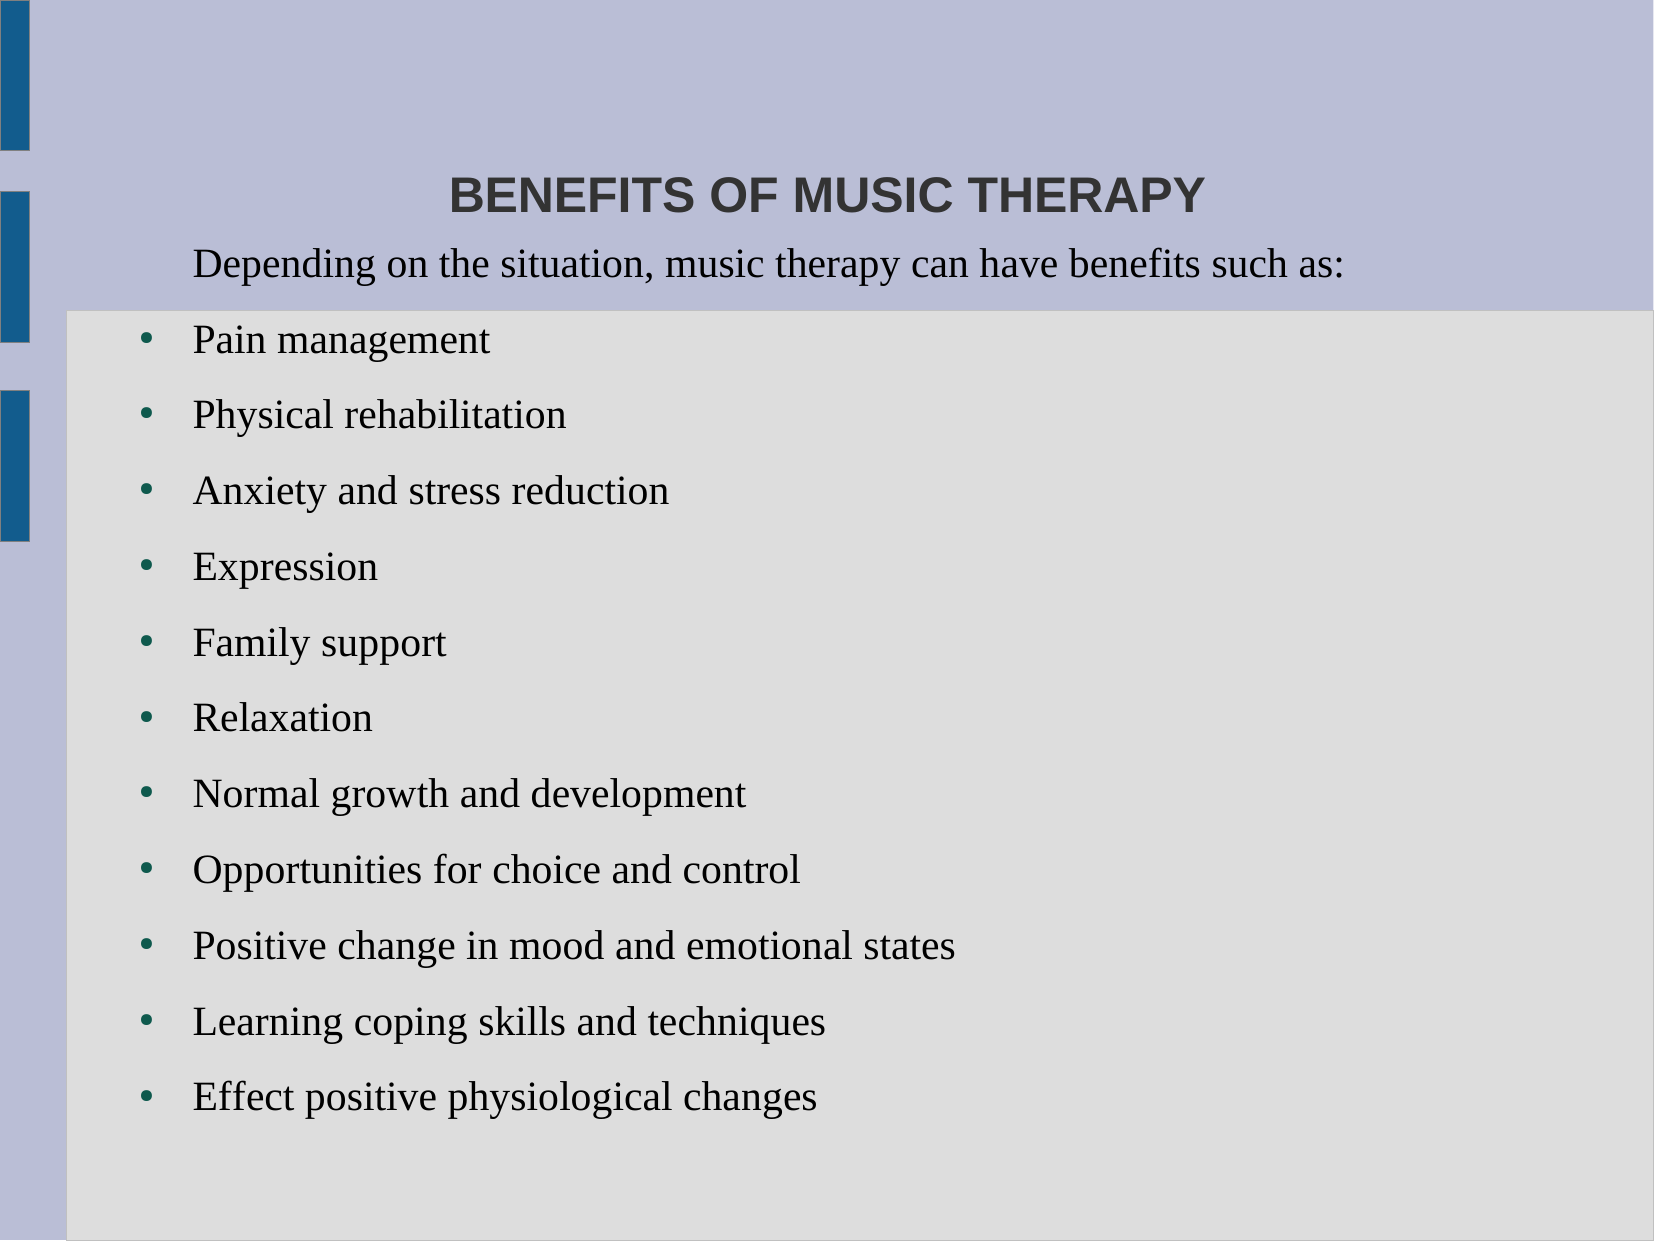

# BENEFITS OF MUSIC THERAPY
Depending on the situation, music therapy can have benefits such as:
Pain management
Physical rehabilitation
Anxiety and stress reduction
Expression
Family support
Relaxation
Normal growth and development
Opportunities for choice and control
Positive change in mood and emotional states
Learning coping skills and techniques
Effect positive physiological changes